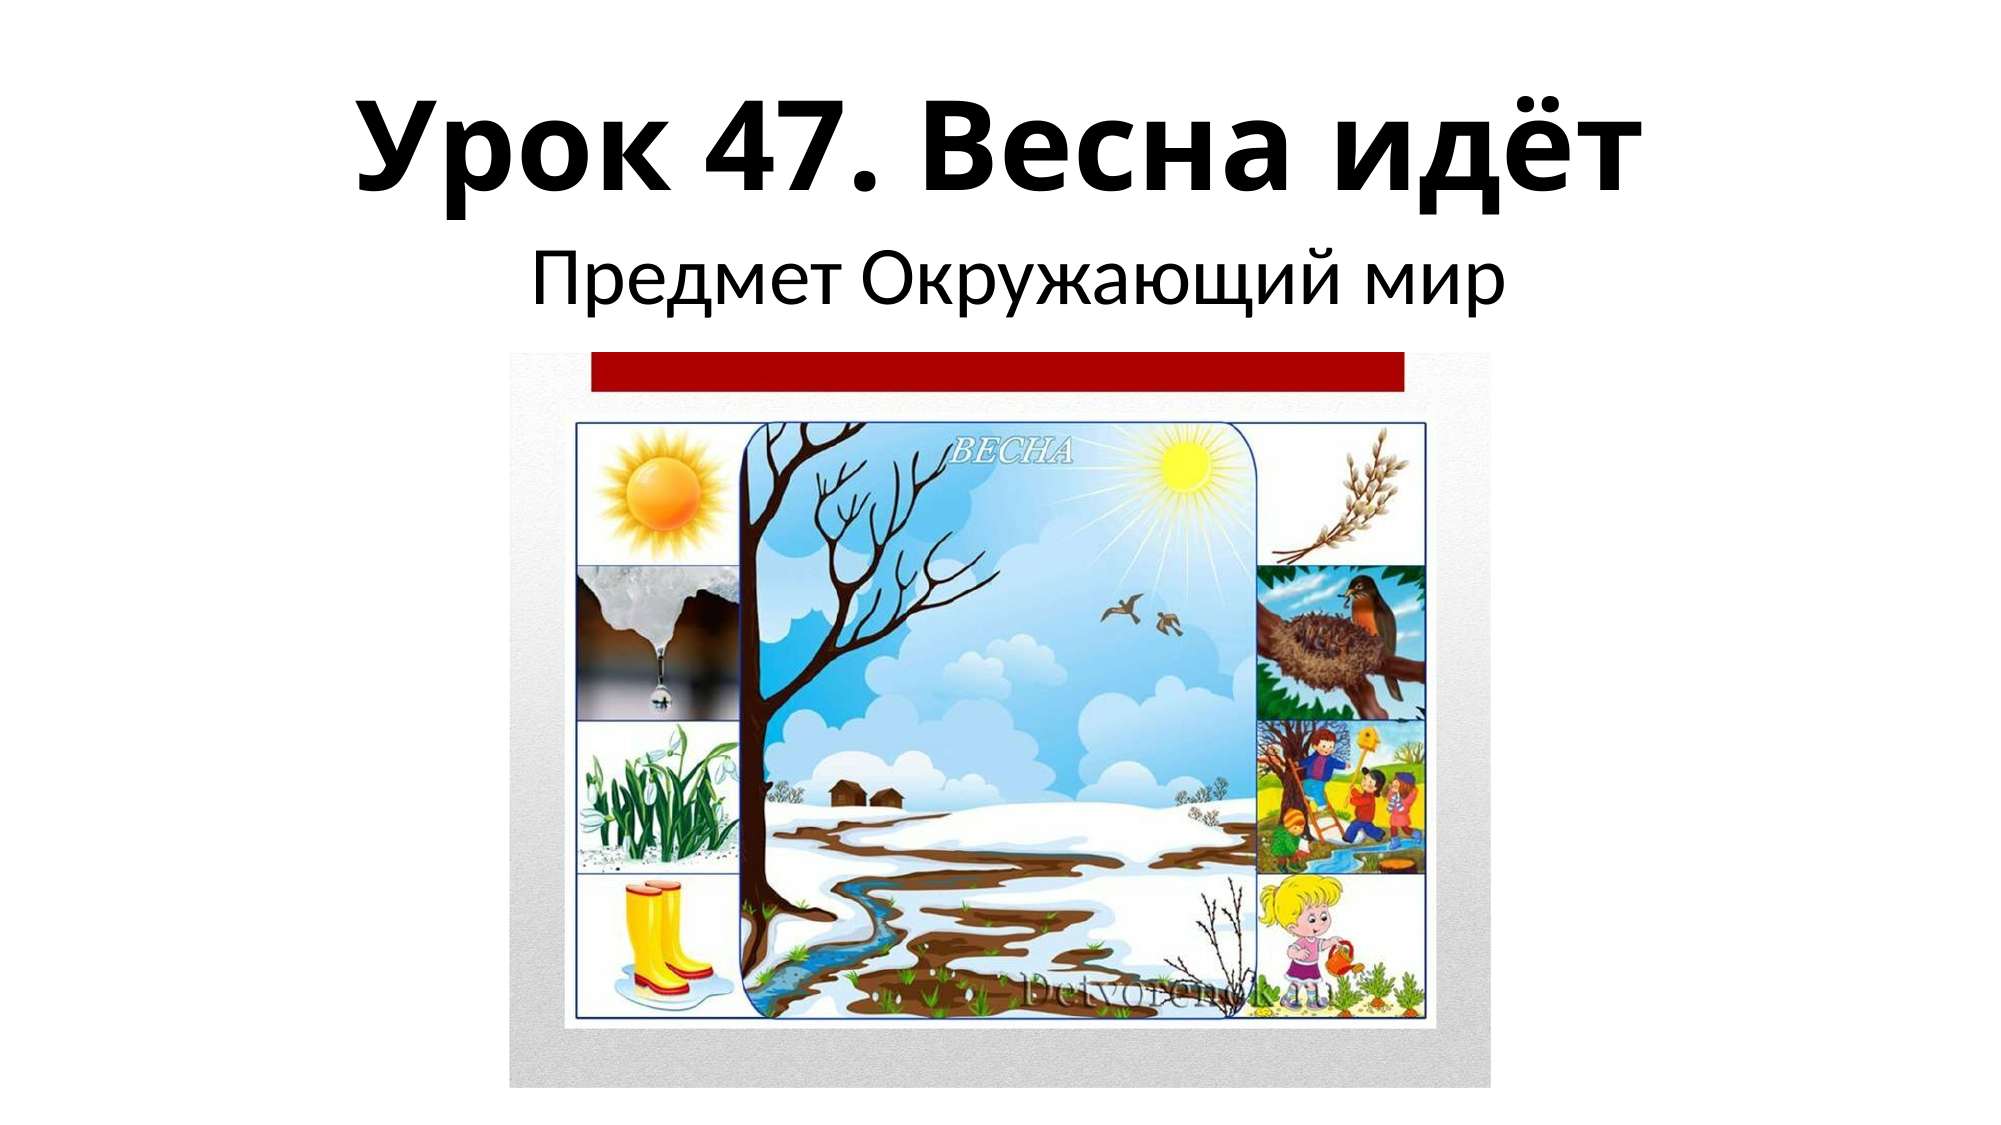

# Урок 47. Весна идёт
Предмет Окружающий мир